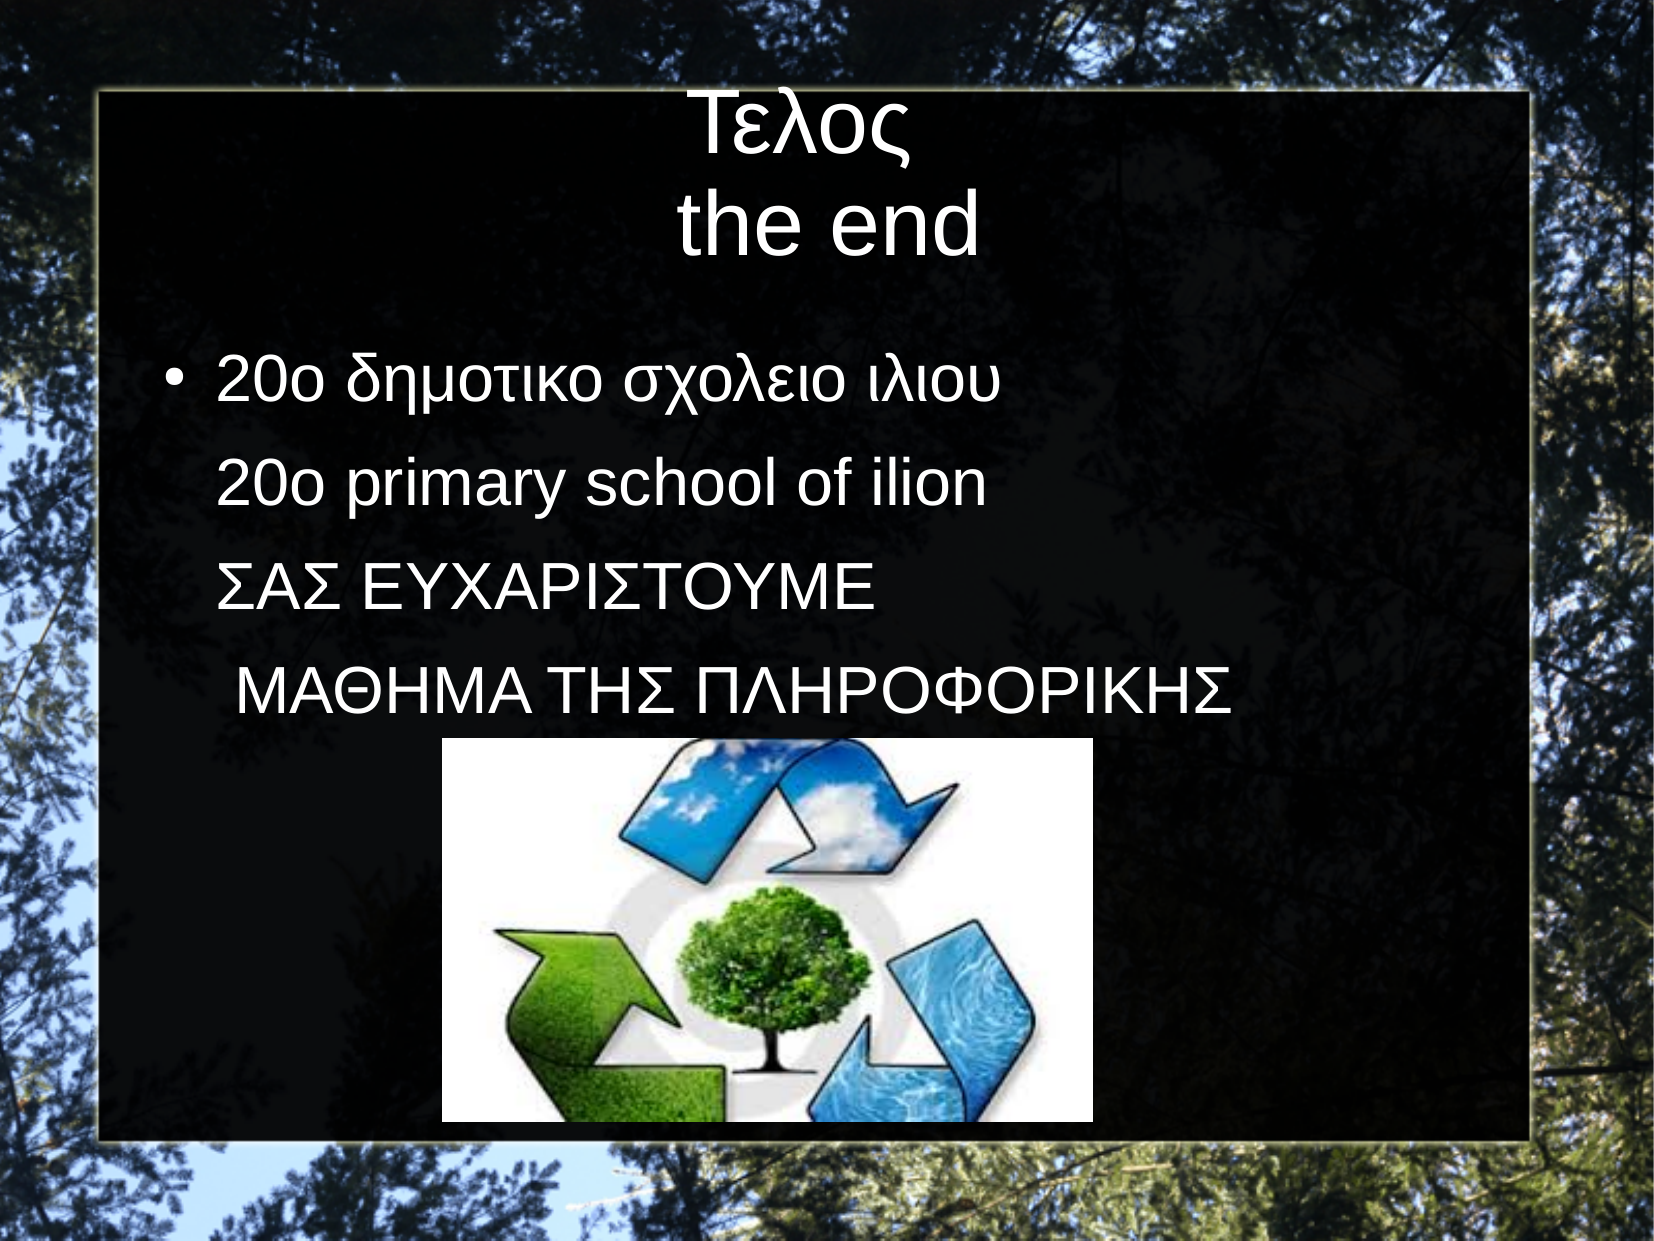

# Τελος the end
20o δημοτικο σχολειο ιλιου
20o primary school of ilion
ΣΑΣ ΕΥΧΑΡΙΣΤΟΥΜΕ
 ΜΑΘΗΜΑ ΤΗΣ ΠΛΗΡΟΦΟΡΙΚΗΣ